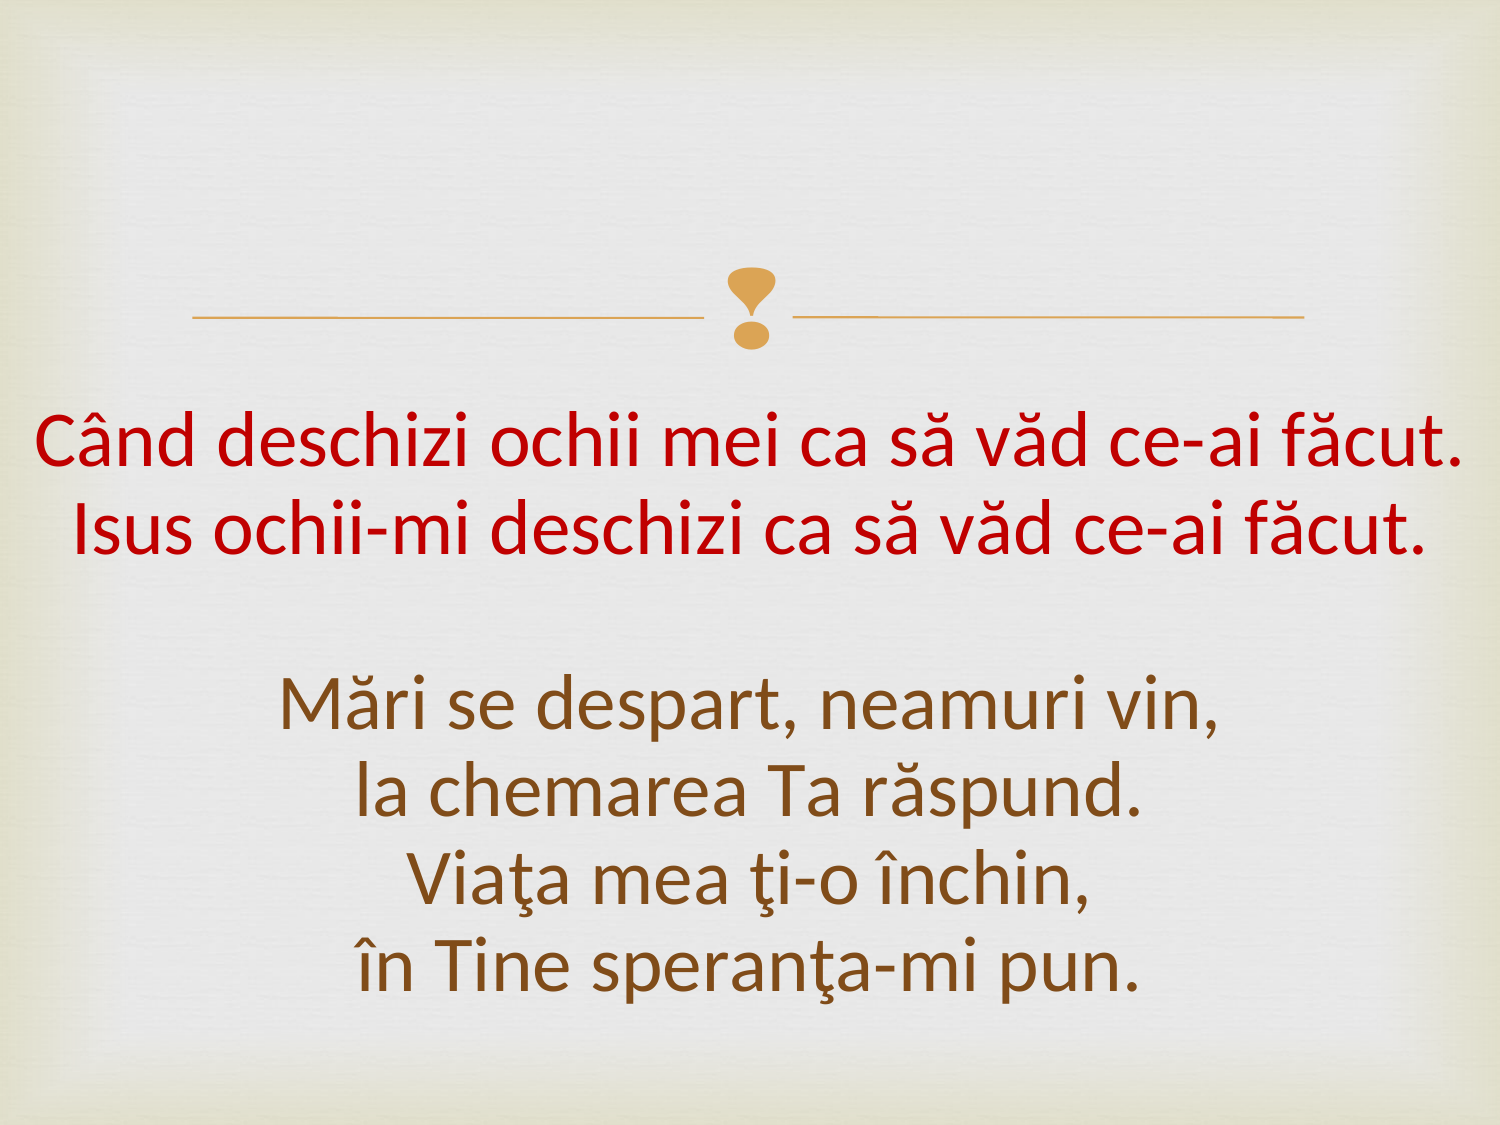

Când deschizi ochii mei ca să văd ce-ai făcut.
Isus ochii-mi deschizi ca să văd ce-ai făcut.
Mări se despart, neamuri vin,
la chemarea Ta răspund.
Viaţa mea ţi-o închin,
în Tine speranţa-mi pun.